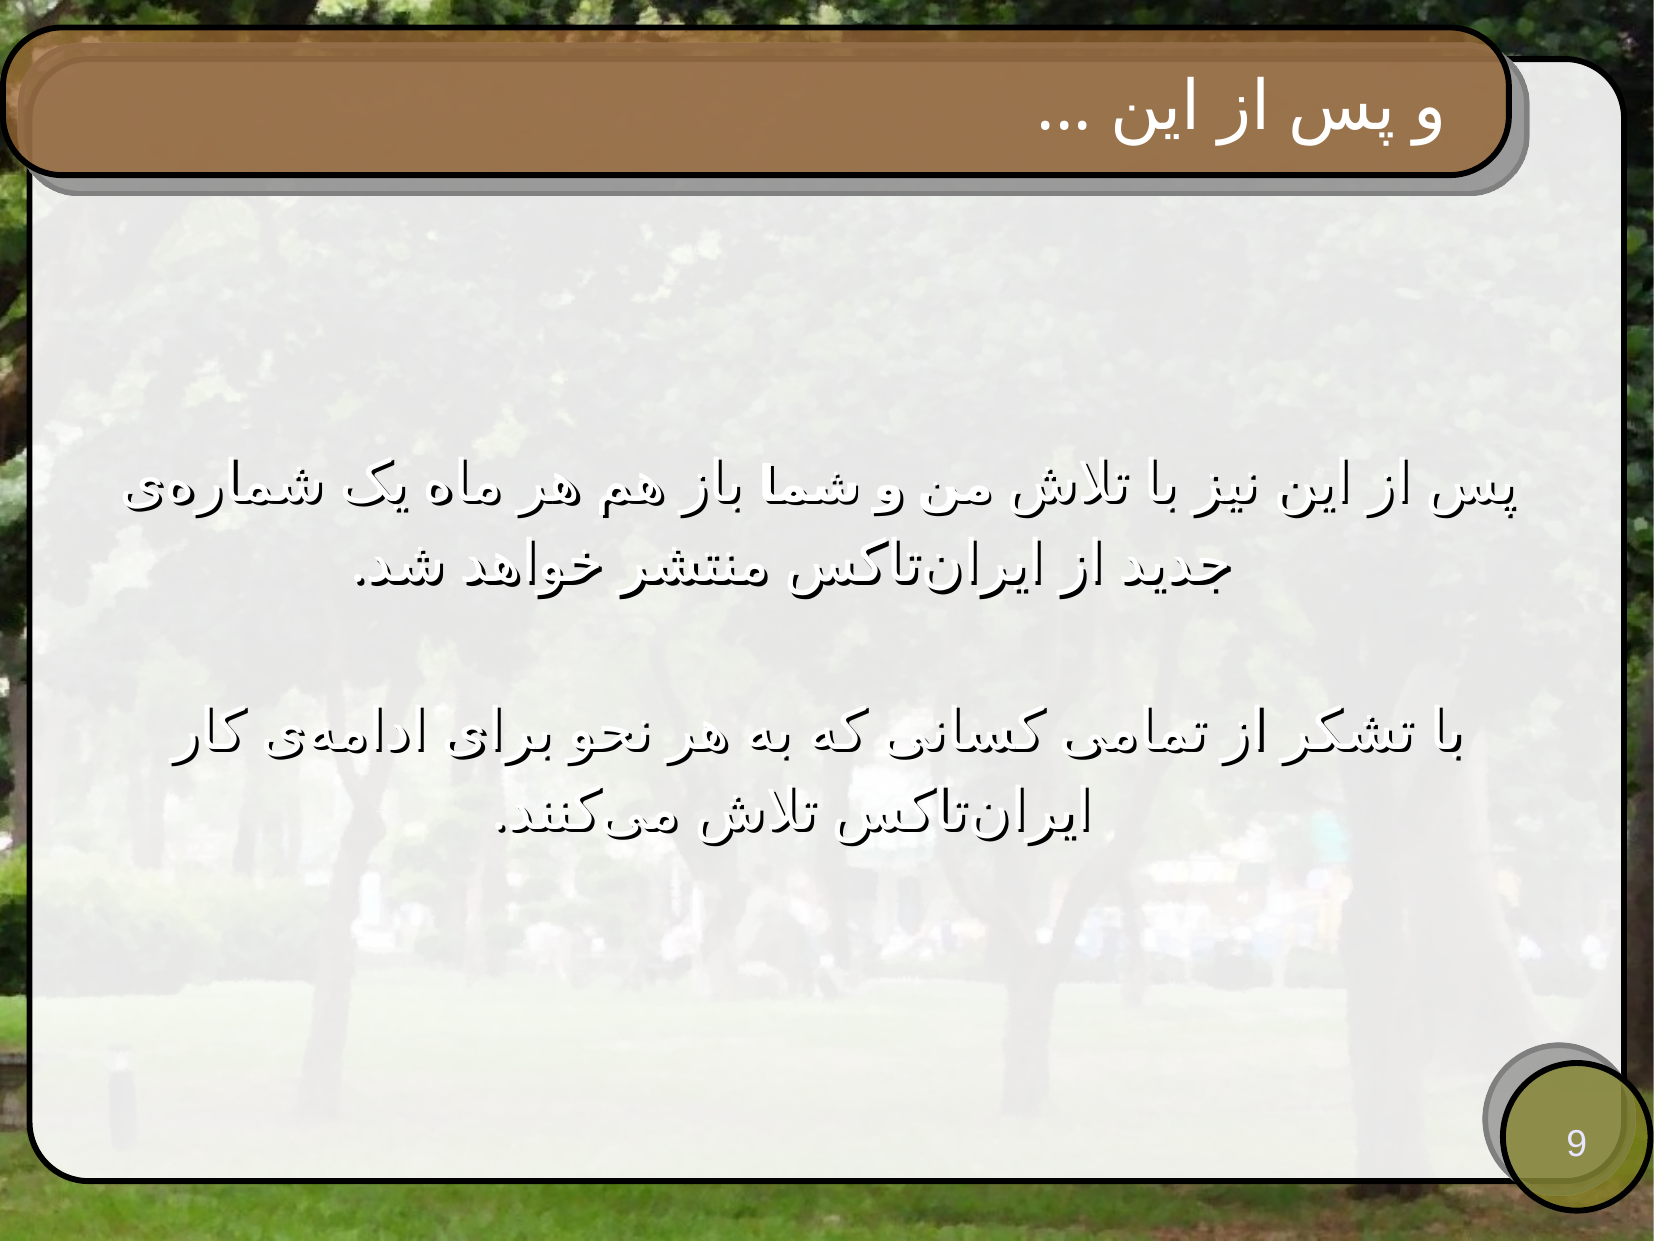

# و پس از این ...
پس از این نیز با تلاش من و شما باز هم هر ماه یک شماره‌ی جدید از ایران‌تاکس منتشر خواهد شد.
با تشکر از تمامی کسانی که به هر نحو برای ادامه‌ی کار ایران‌تاکس تلاش می‌کنند.
9